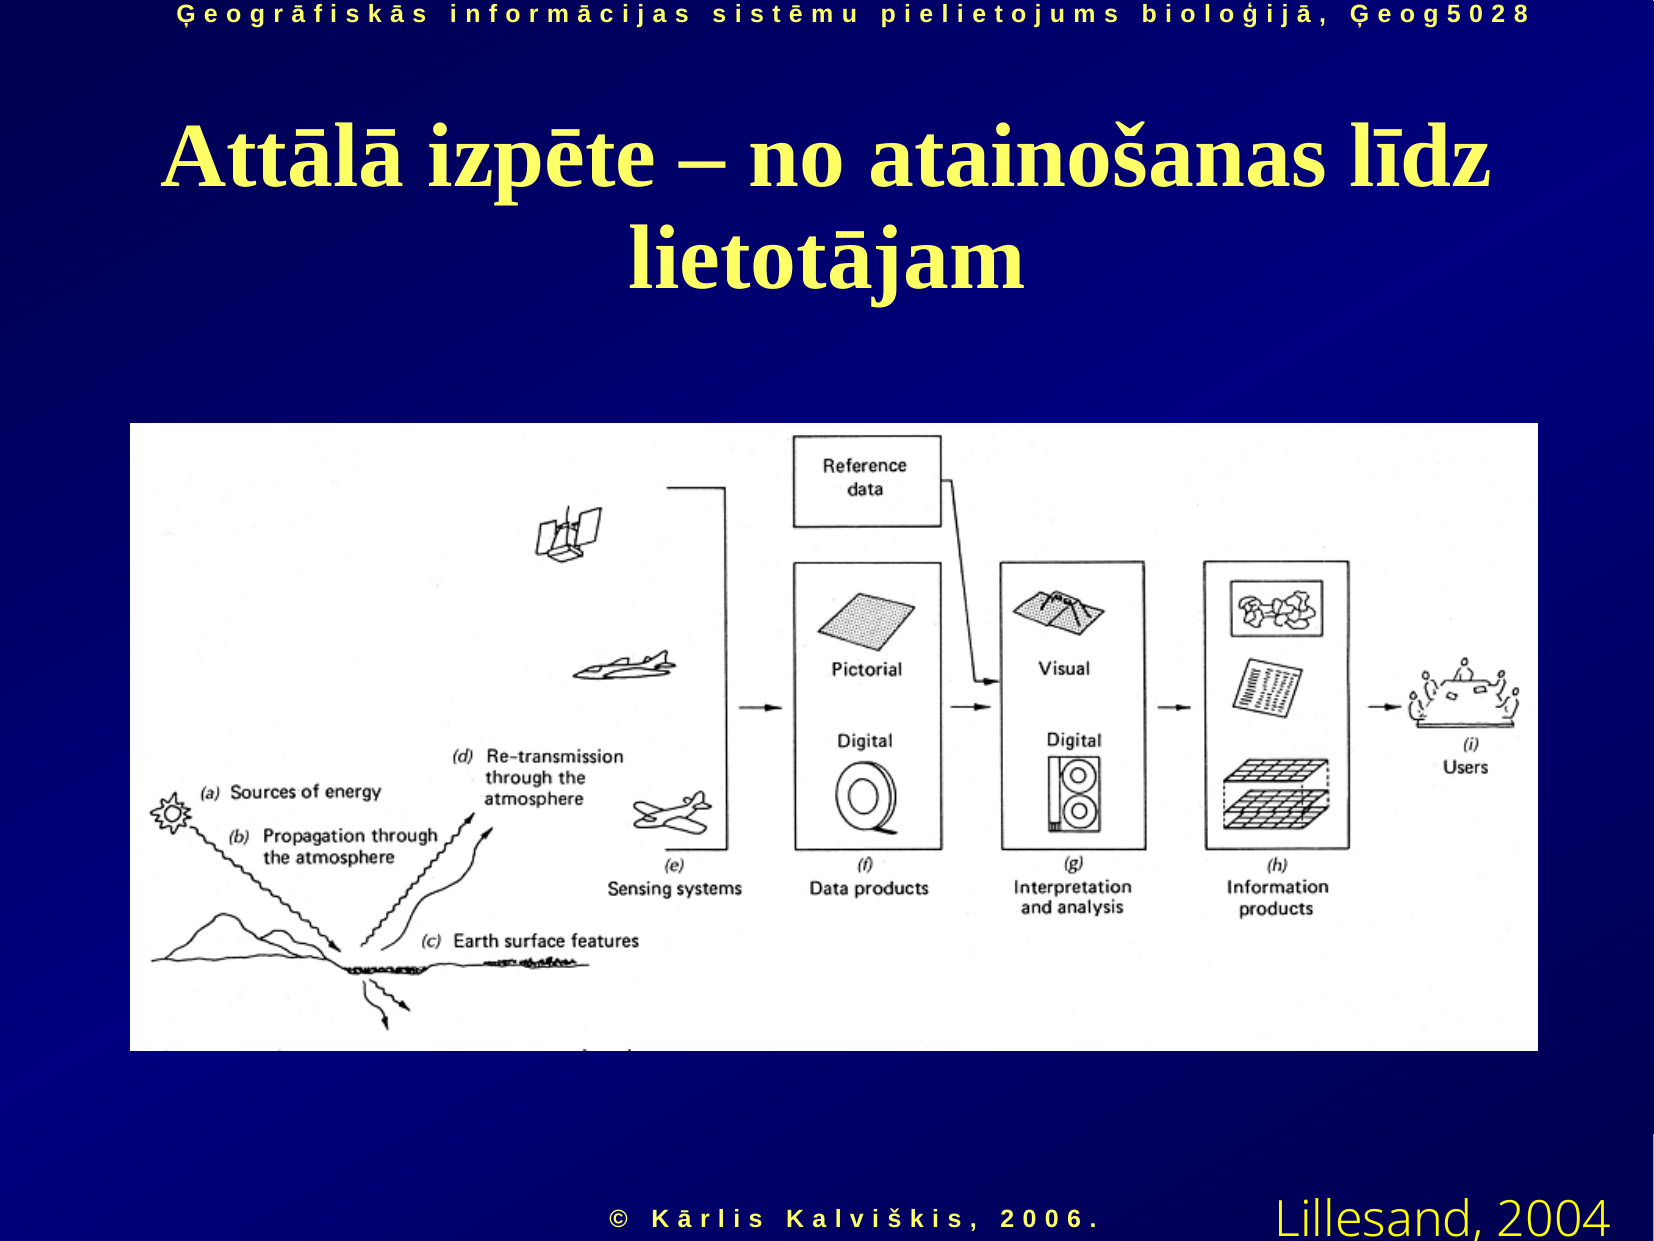

# Attālā izpēte – no atainošanas līdz lietotājam
 Lillesand, 2004